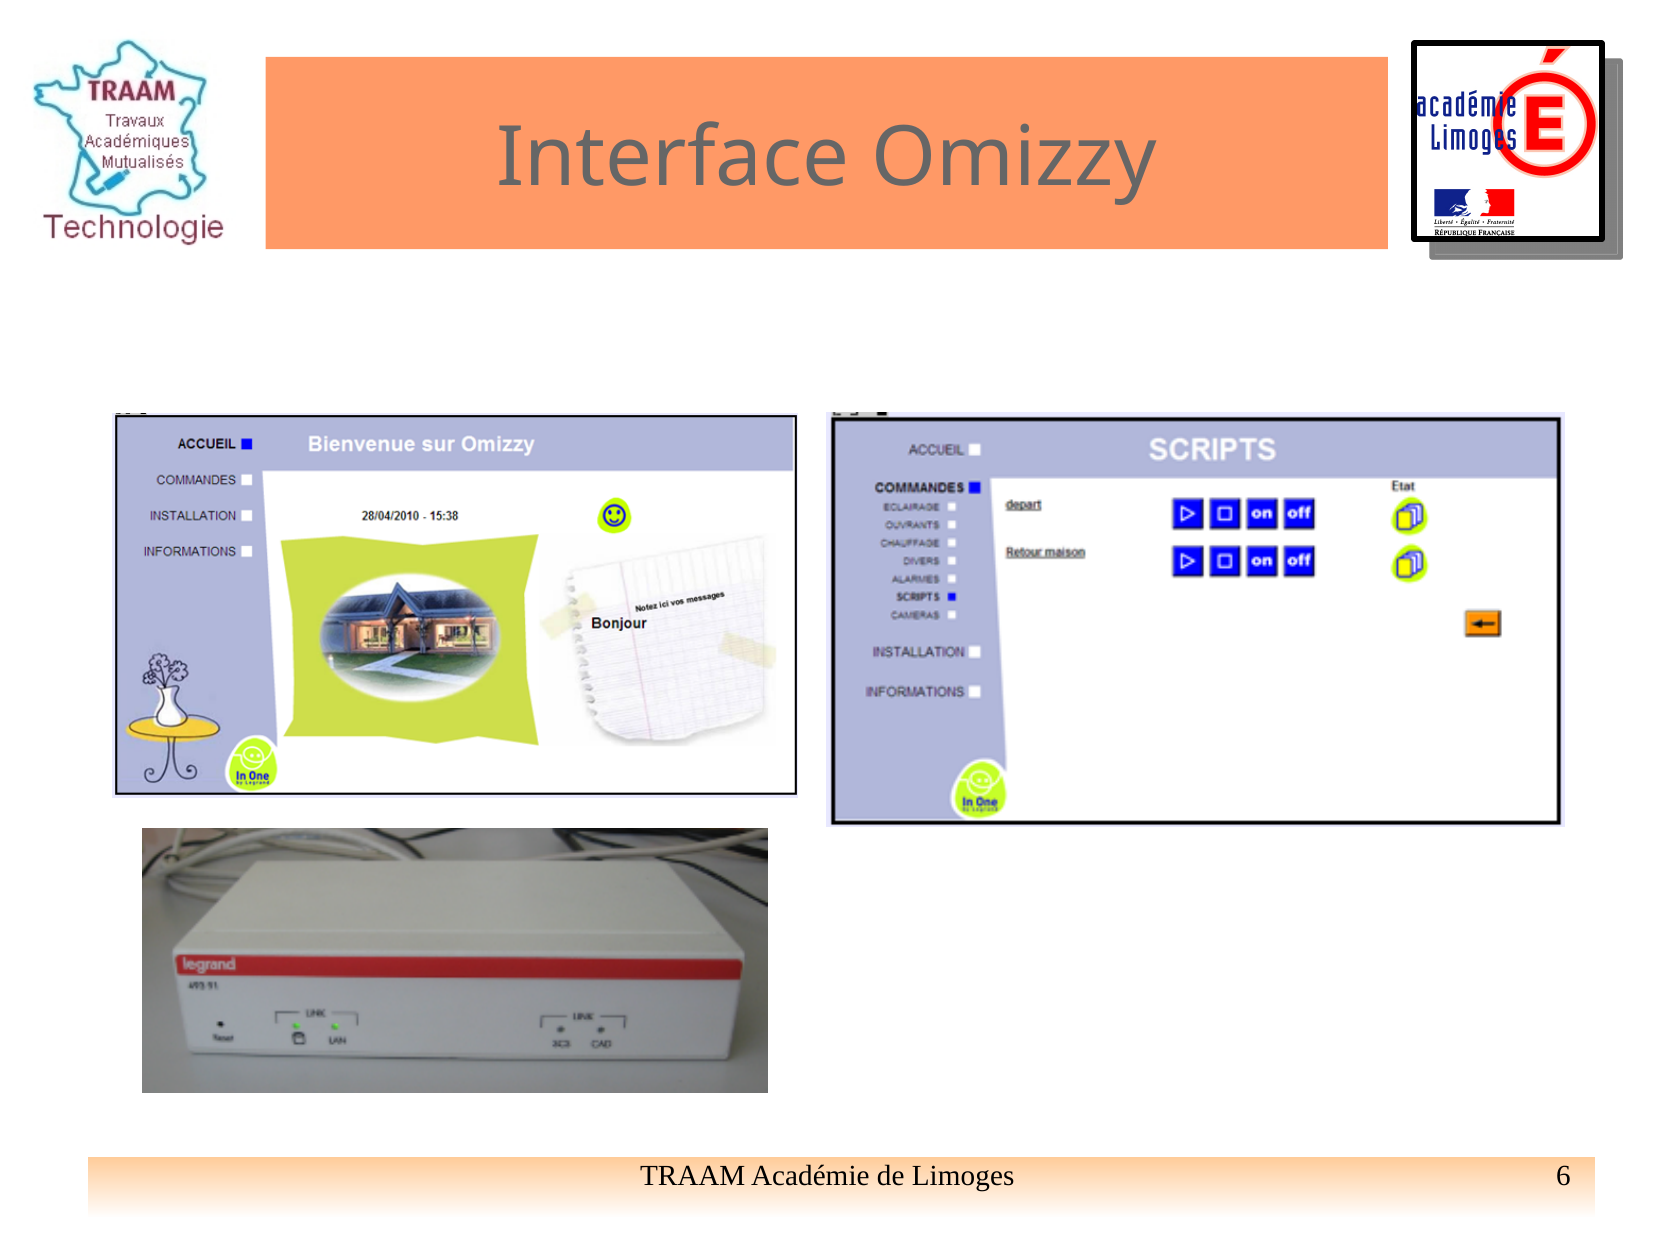

# Interface Omizzy
TRAAM Académie de Limoges
6